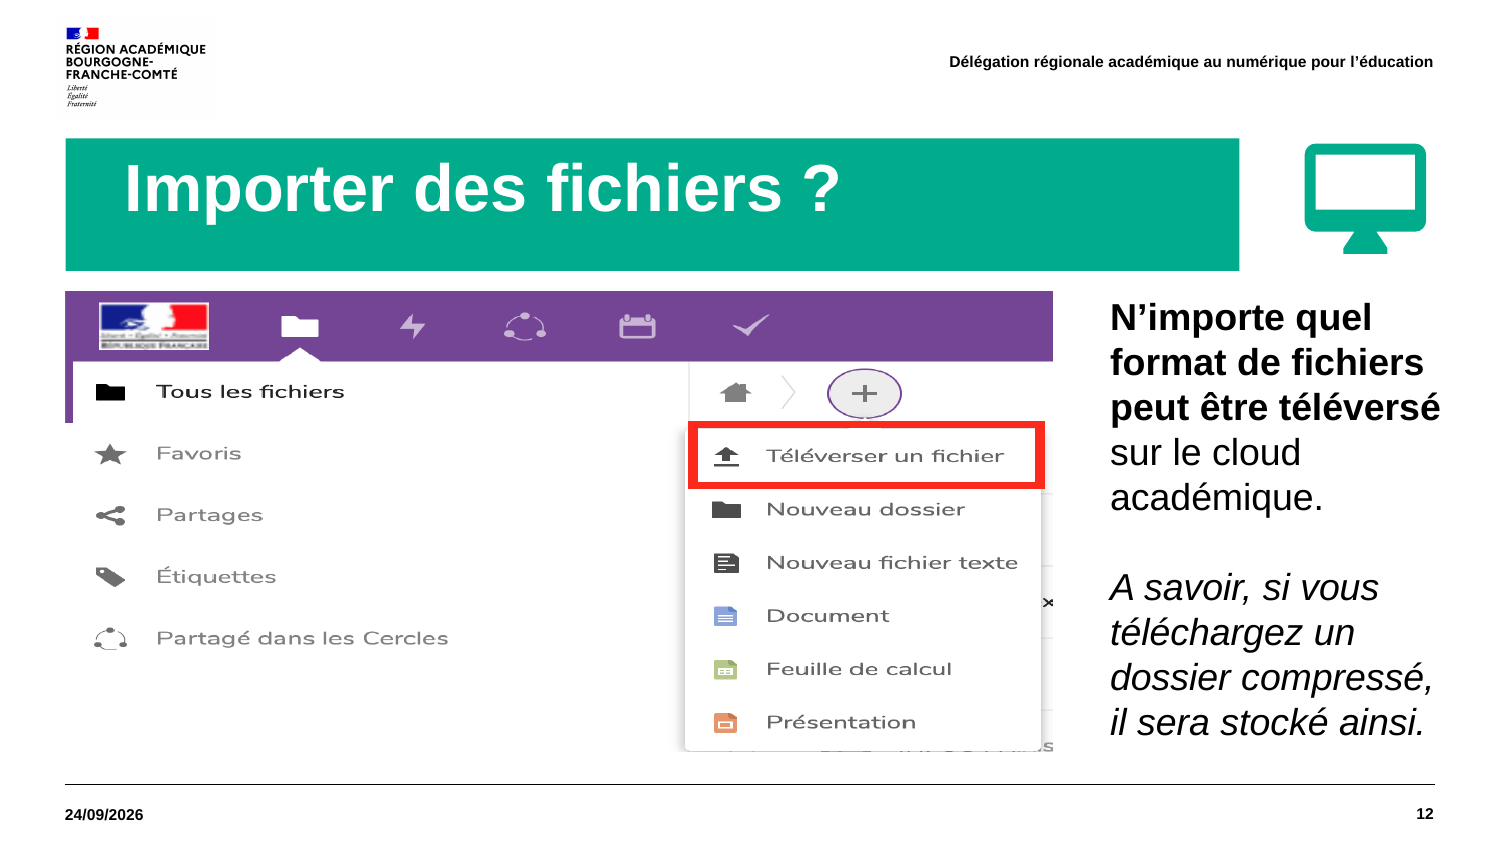

Délégation régionale académique au numérique pour l’éducation
Importer des fichiers ?
N’importe quel format de fichiers peut être téléversé sur le cloud académique.
A savoir, si vous téléchargez un dossier compressé, il sera stocké ainsi.